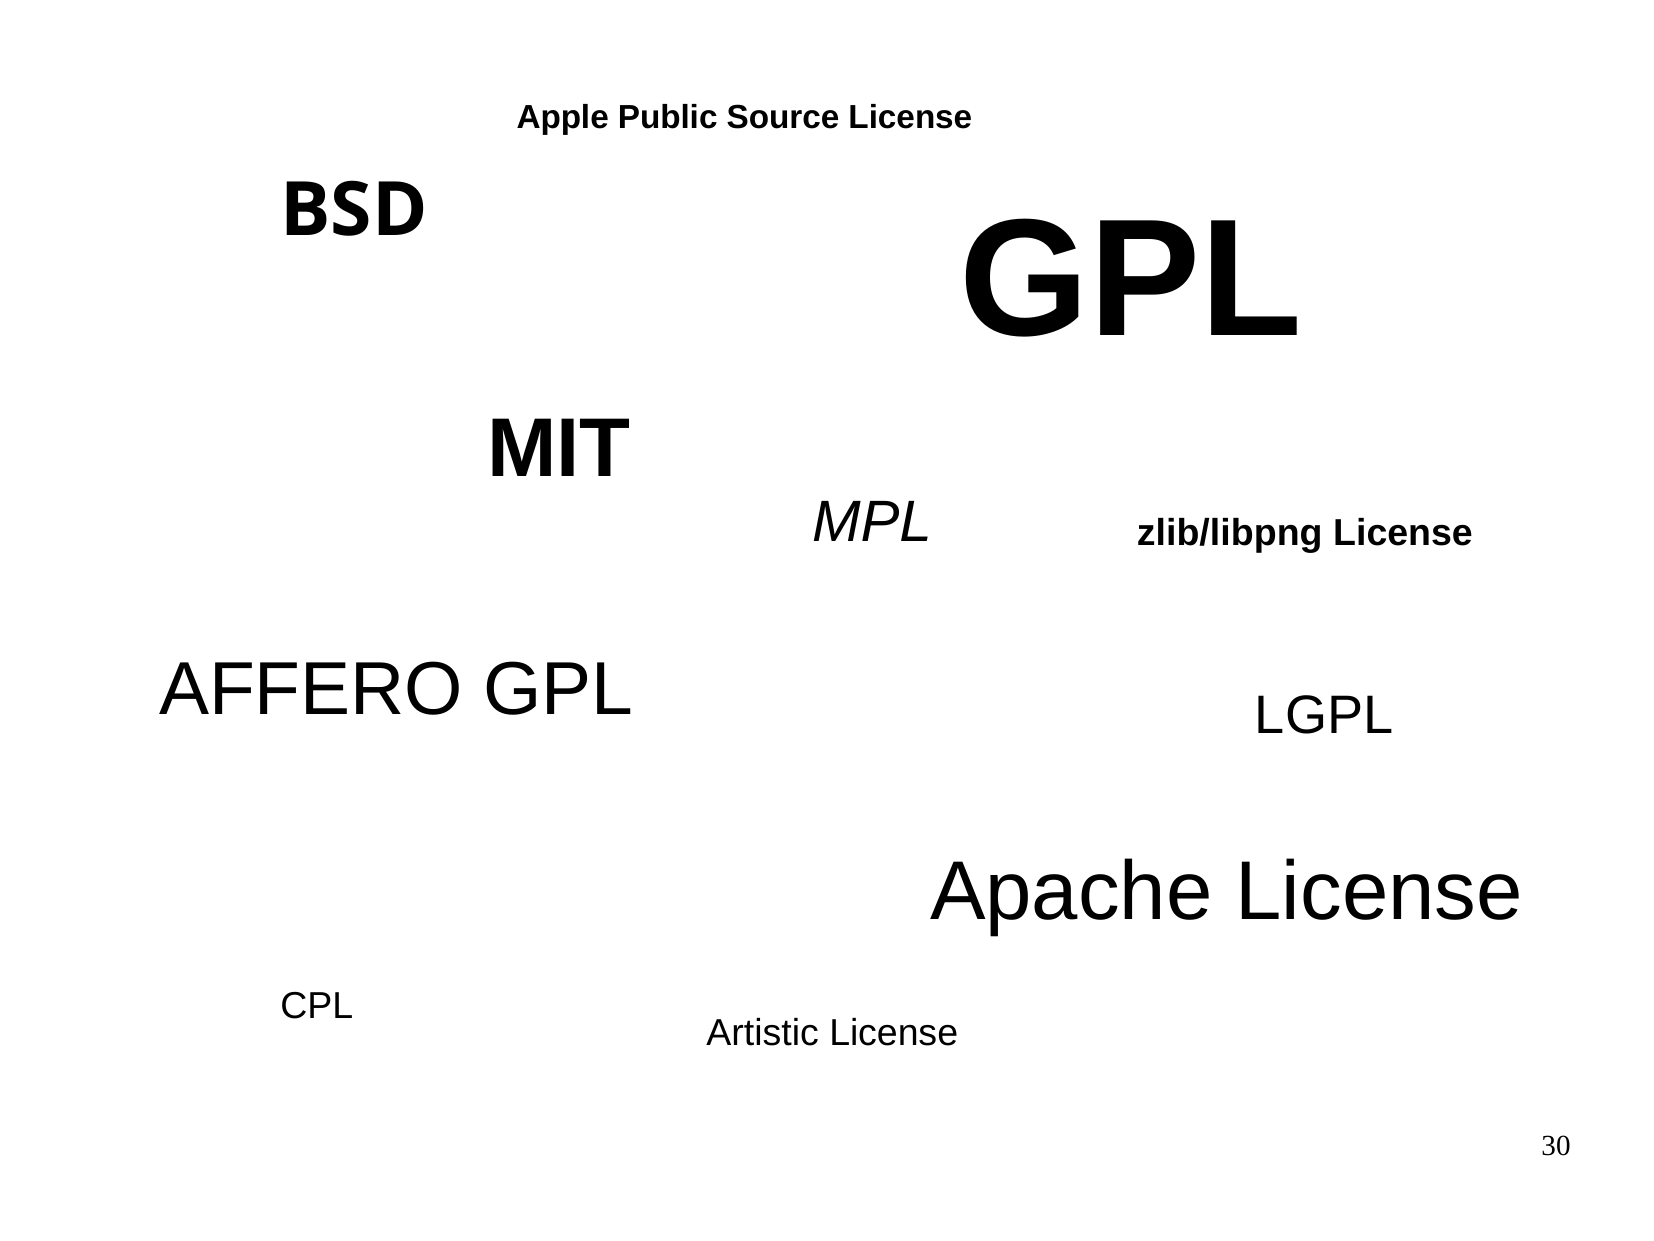

Apple Public Source License
BSD
GPL
MIT
MPL
zlib/libpng License
AFFERO GPL
LGPL
Apache License
CPL
Artistic License
30